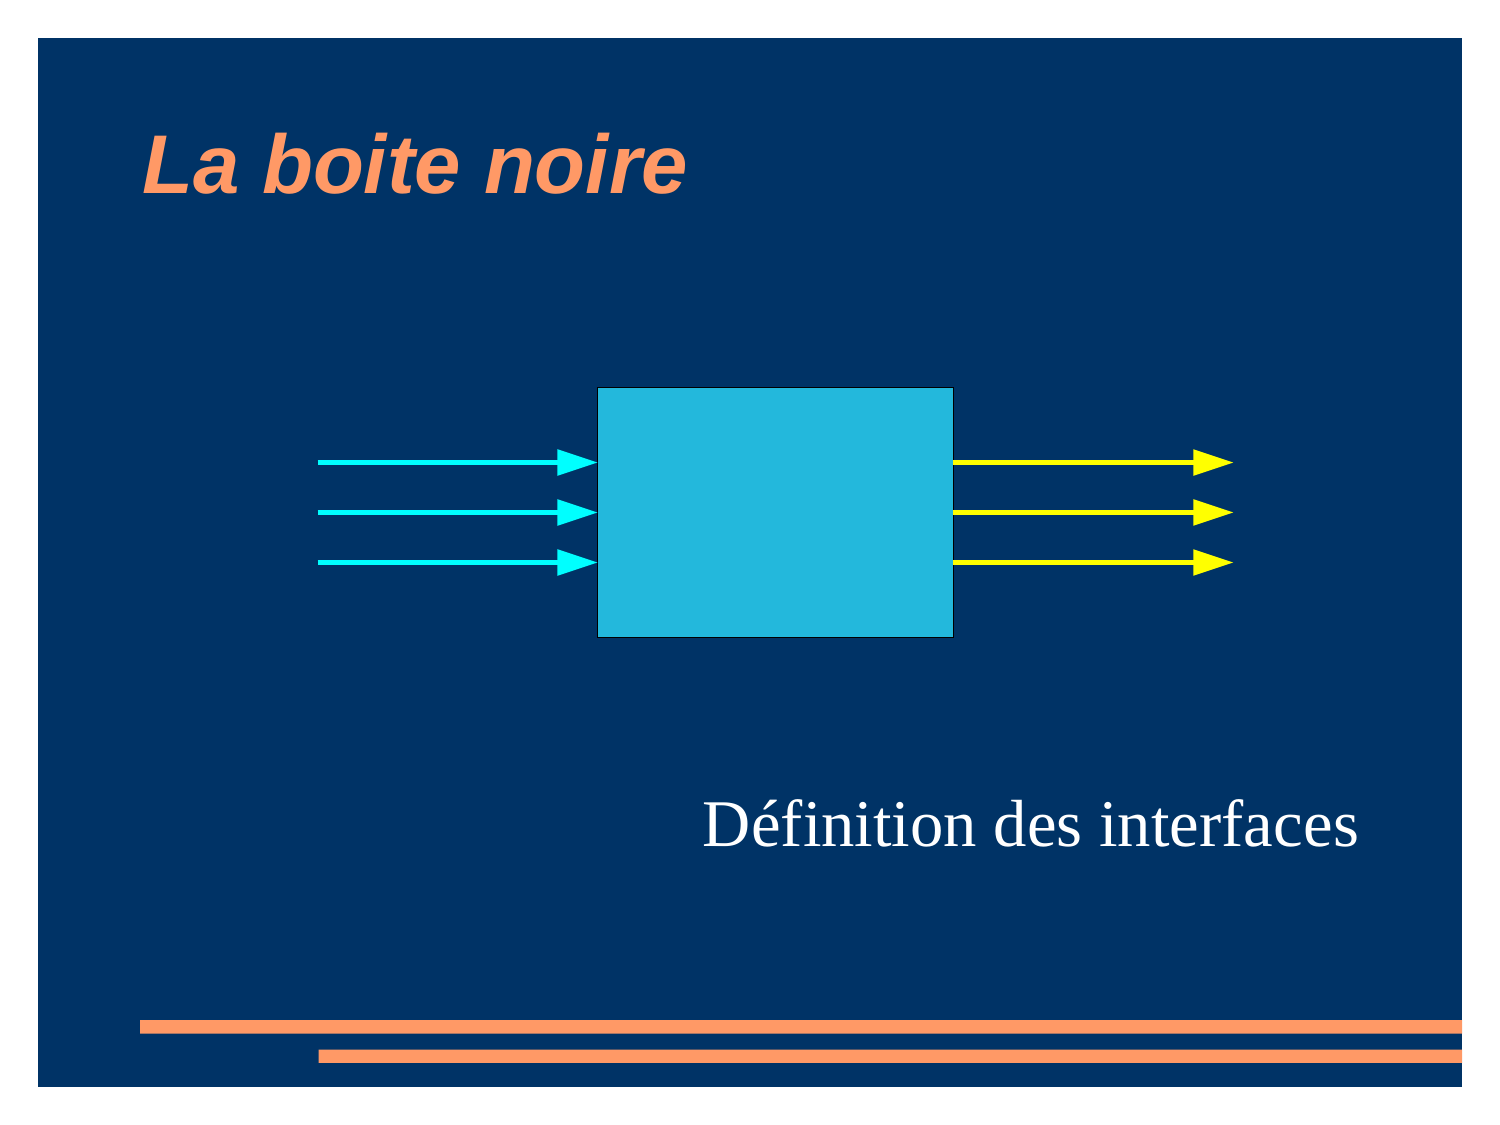

# La boite noire
Définition des interfaces